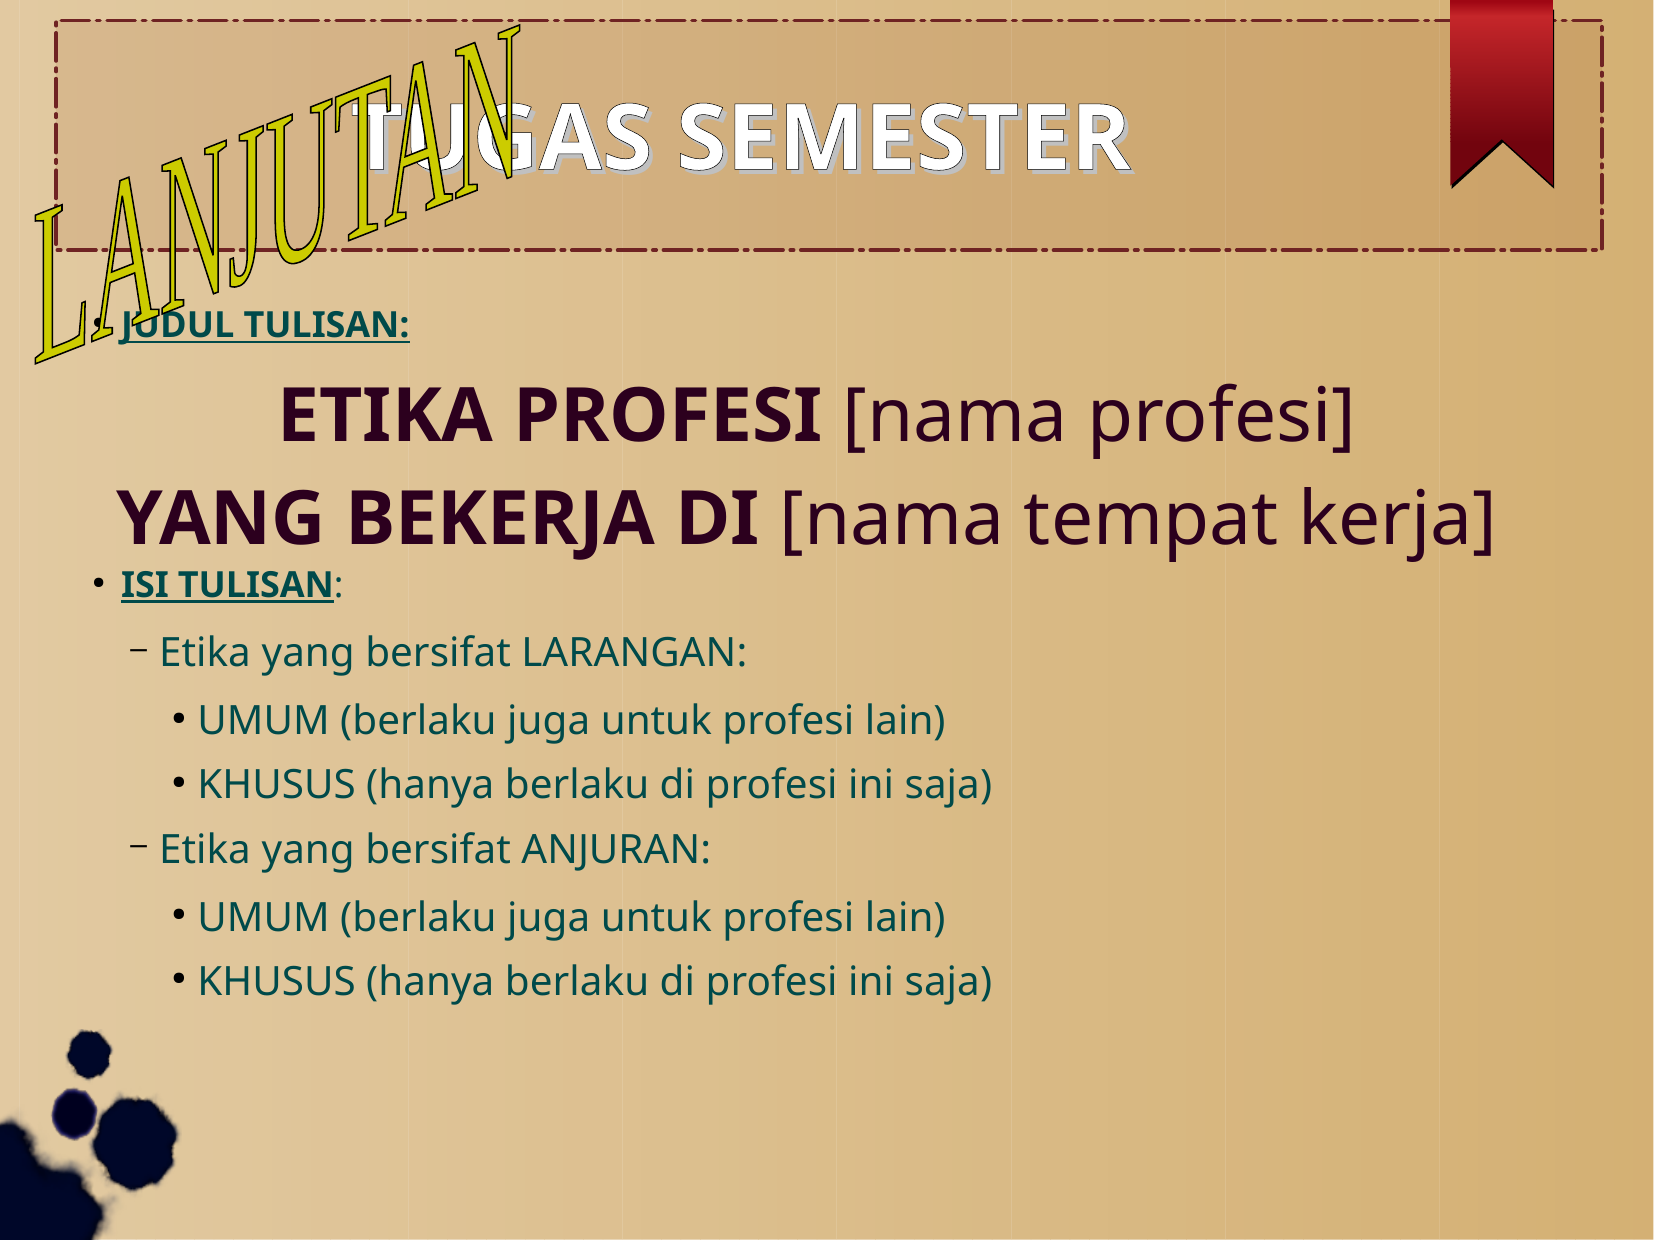

LANJUTAN
TUGAS SEMESTER
# JUDUL TULISAN:
ISI TULISAN:
Etika yang bersifat LARANGAN:
UMUM (berlaku juga untuk profesi lain)
KHUSUS (hanya berlaku di profesi ini saja)
Etika yang bersifat ANJURAN:
UMUM (berlaku juga untuk profesi lain)
KHUSUS (hanya berlaku di profesi ini saja)
ETIKA PROFESI [nama profesi]
YANG BEKERJA DI [nama tempat kerja]